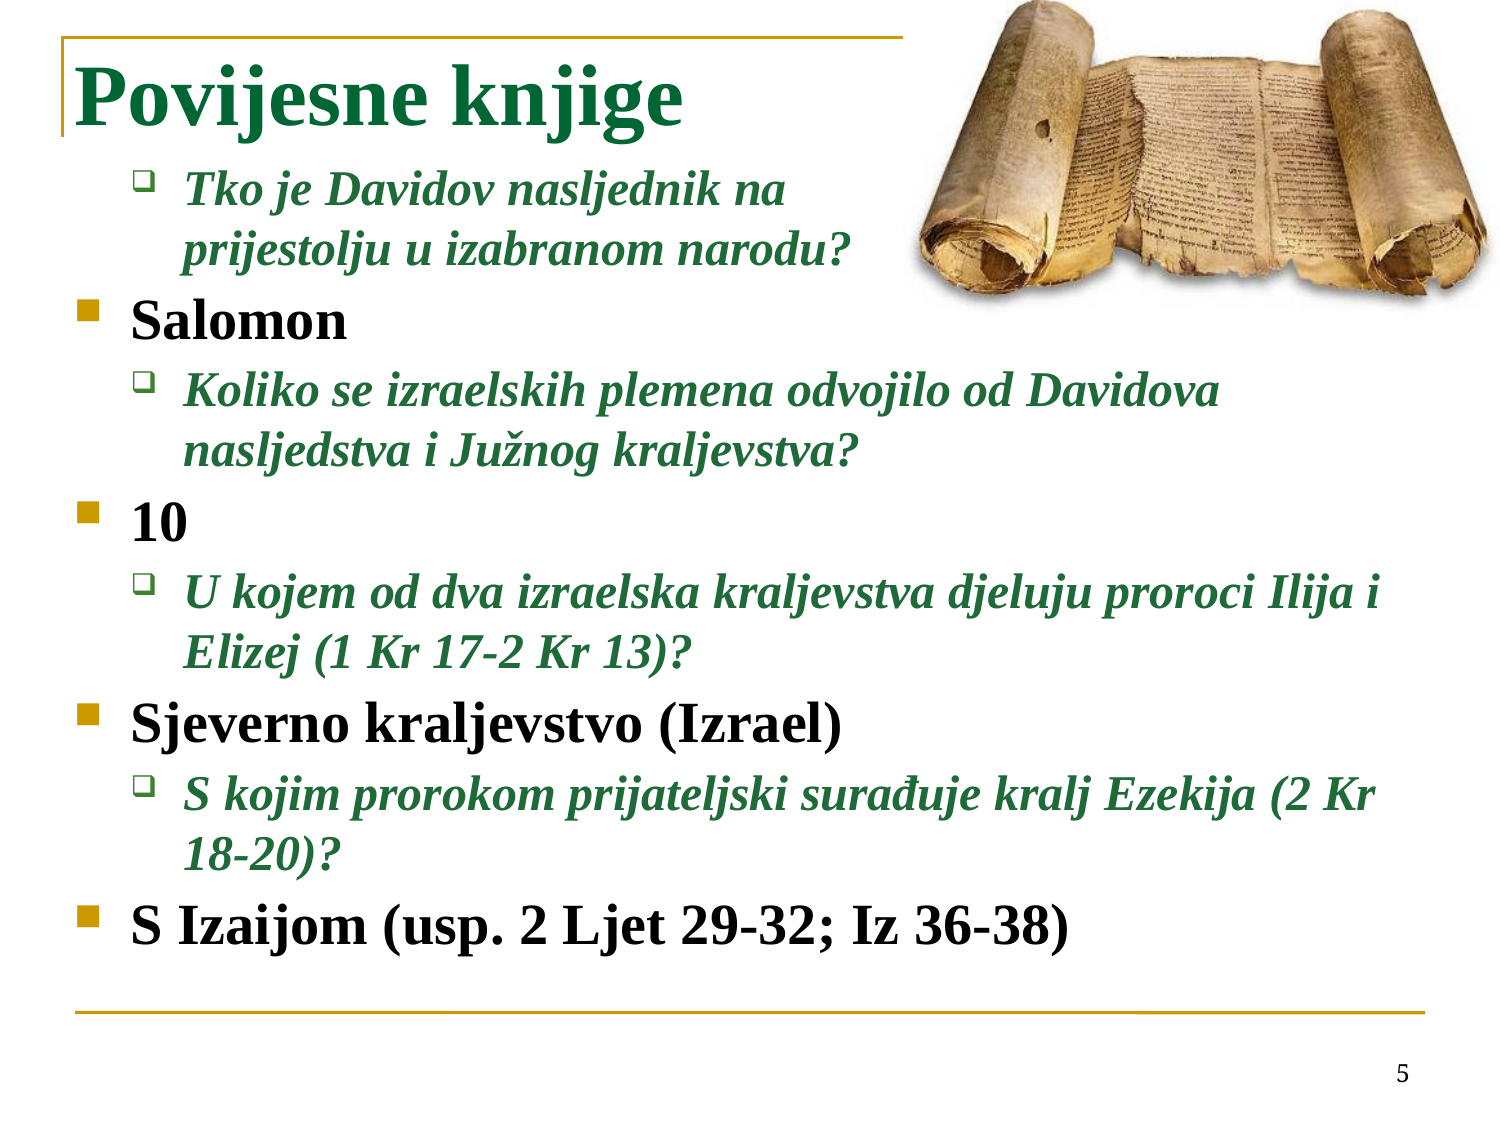

Povijesne knjige
Tko je Davidov nasljednik na
prijestolju u izabranom narodu?
Salomon
Koliko se izraelskih plemena odvojilo od Davidova nasljedstva i Južnog kraljevstva?
10
U kojem od dva izraelska kraljevstva djeluju proroci Ilija i Elizej (1 Kr 17-2 Kr 13)?
Sjeverno kraljevstvo (Izrael)
S kojim prorokom prijateljski surađuje kralj Ezekija (2 Kr 18-20)?
S Izaijom (usp. 2 Ljet 29-32; Iz 36-38)